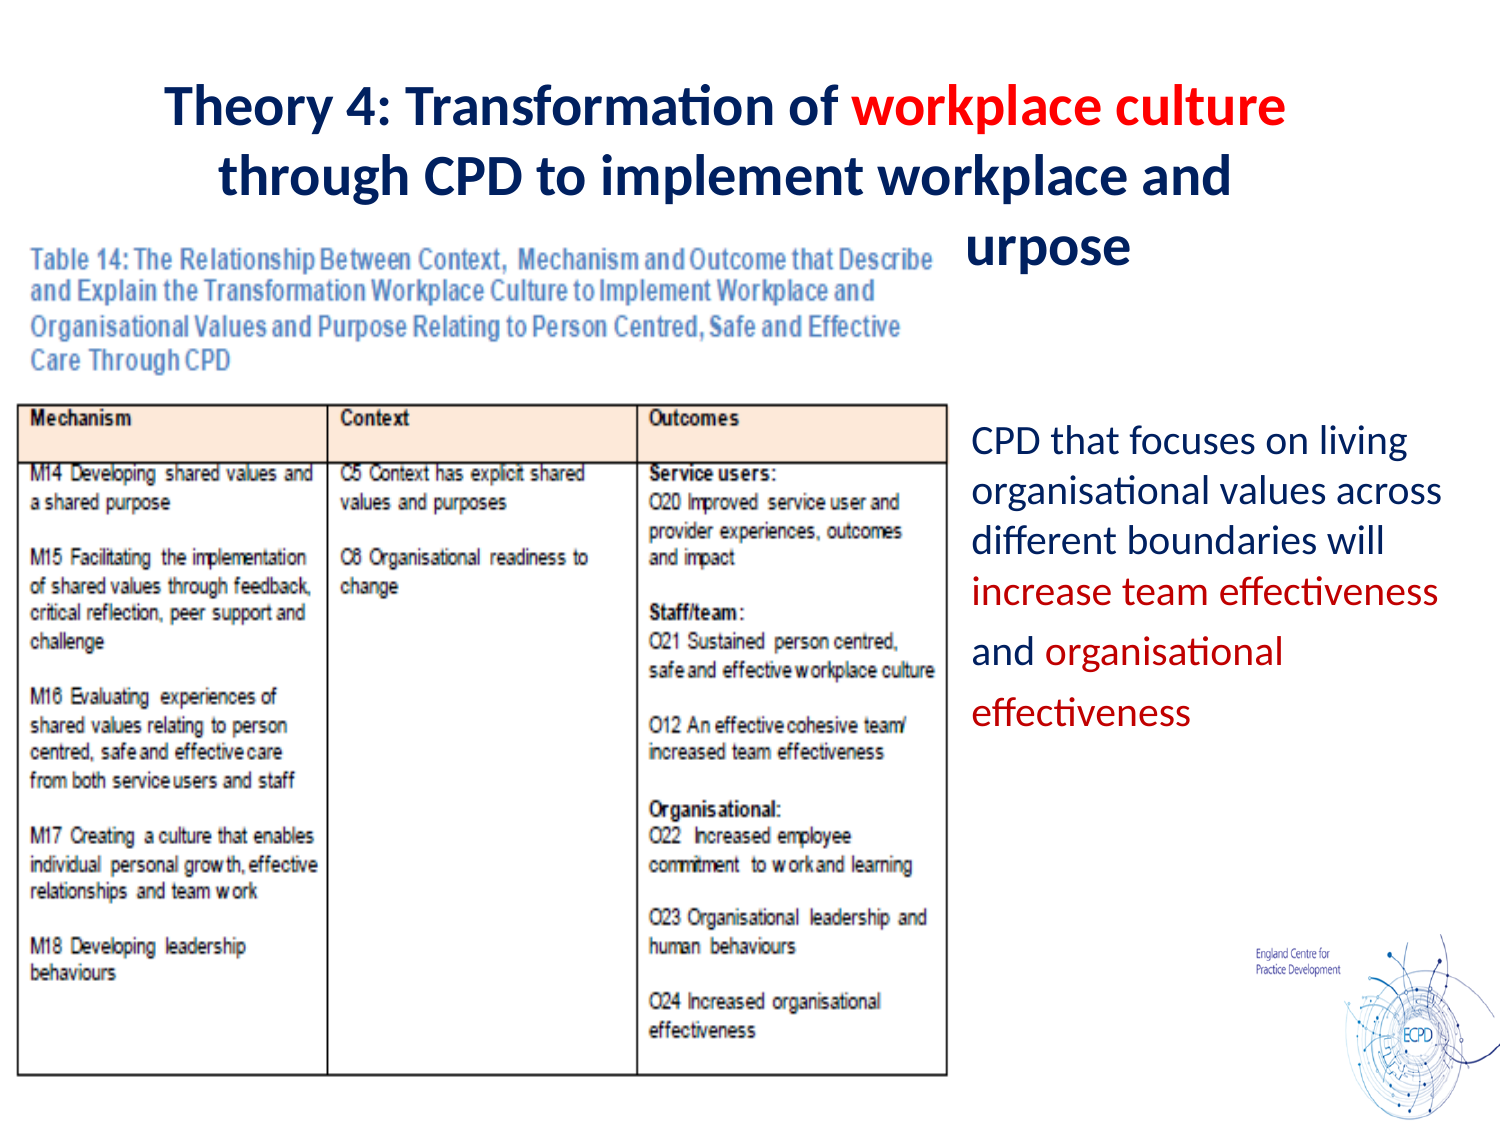

# Theory 4: Transformation of workplace culture through CPD to implement workplace and organisational values and purpose
CPD that focuses on living organisational values across different boundaries will increase team effectiveness
and organisational
effectiveness